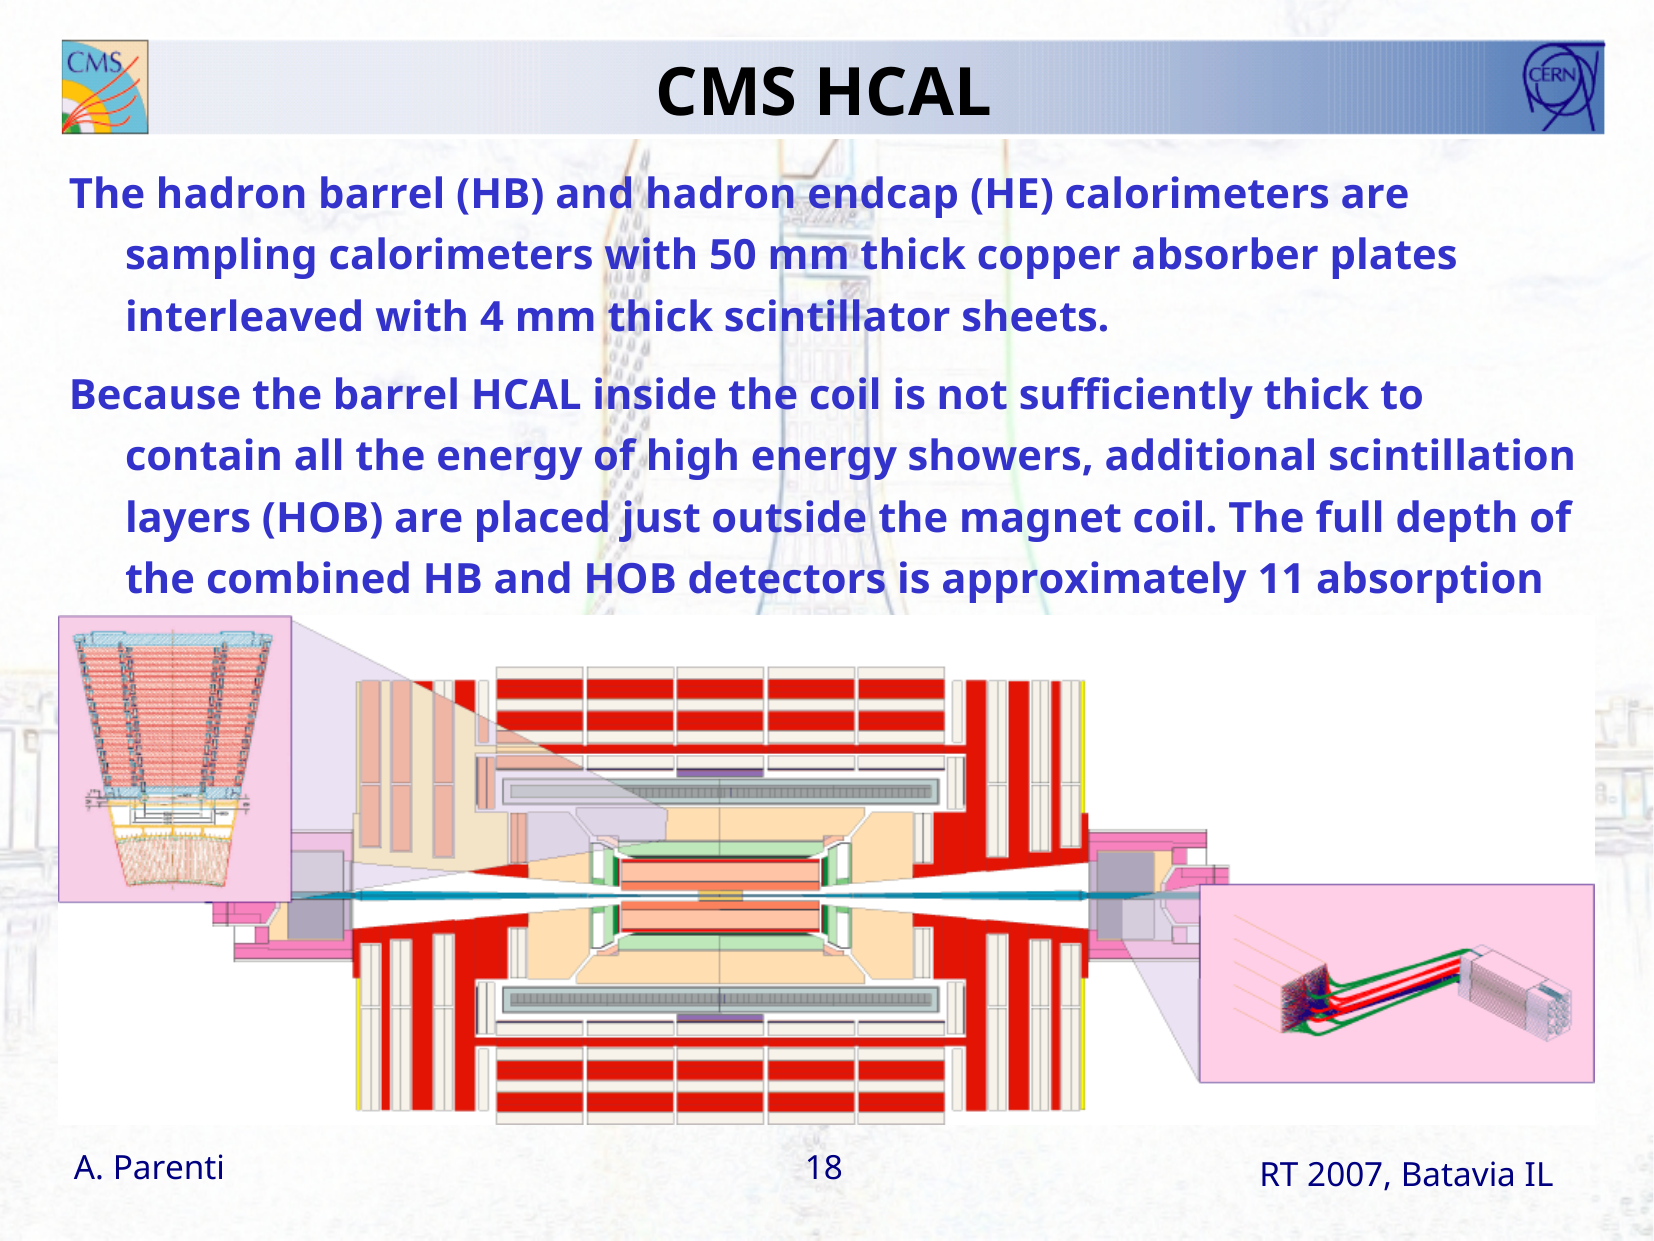

# CMS HCAL
The hadron barrel (HB) and hadron endcap (HE) calorimeters are sampling calorimeters with 50 mm thick copper absorber plates interleaved with 4 mm thick scintillator sheets.
Because the barrel HCAL inside the coil is not sufficiently thick to contain all the energy of high energy showers, additional scintillation layers (HOB) are placed just outside the magnet coil. The full depth of the combined HB and HOB detectors is approximately 11 absorption lengths.